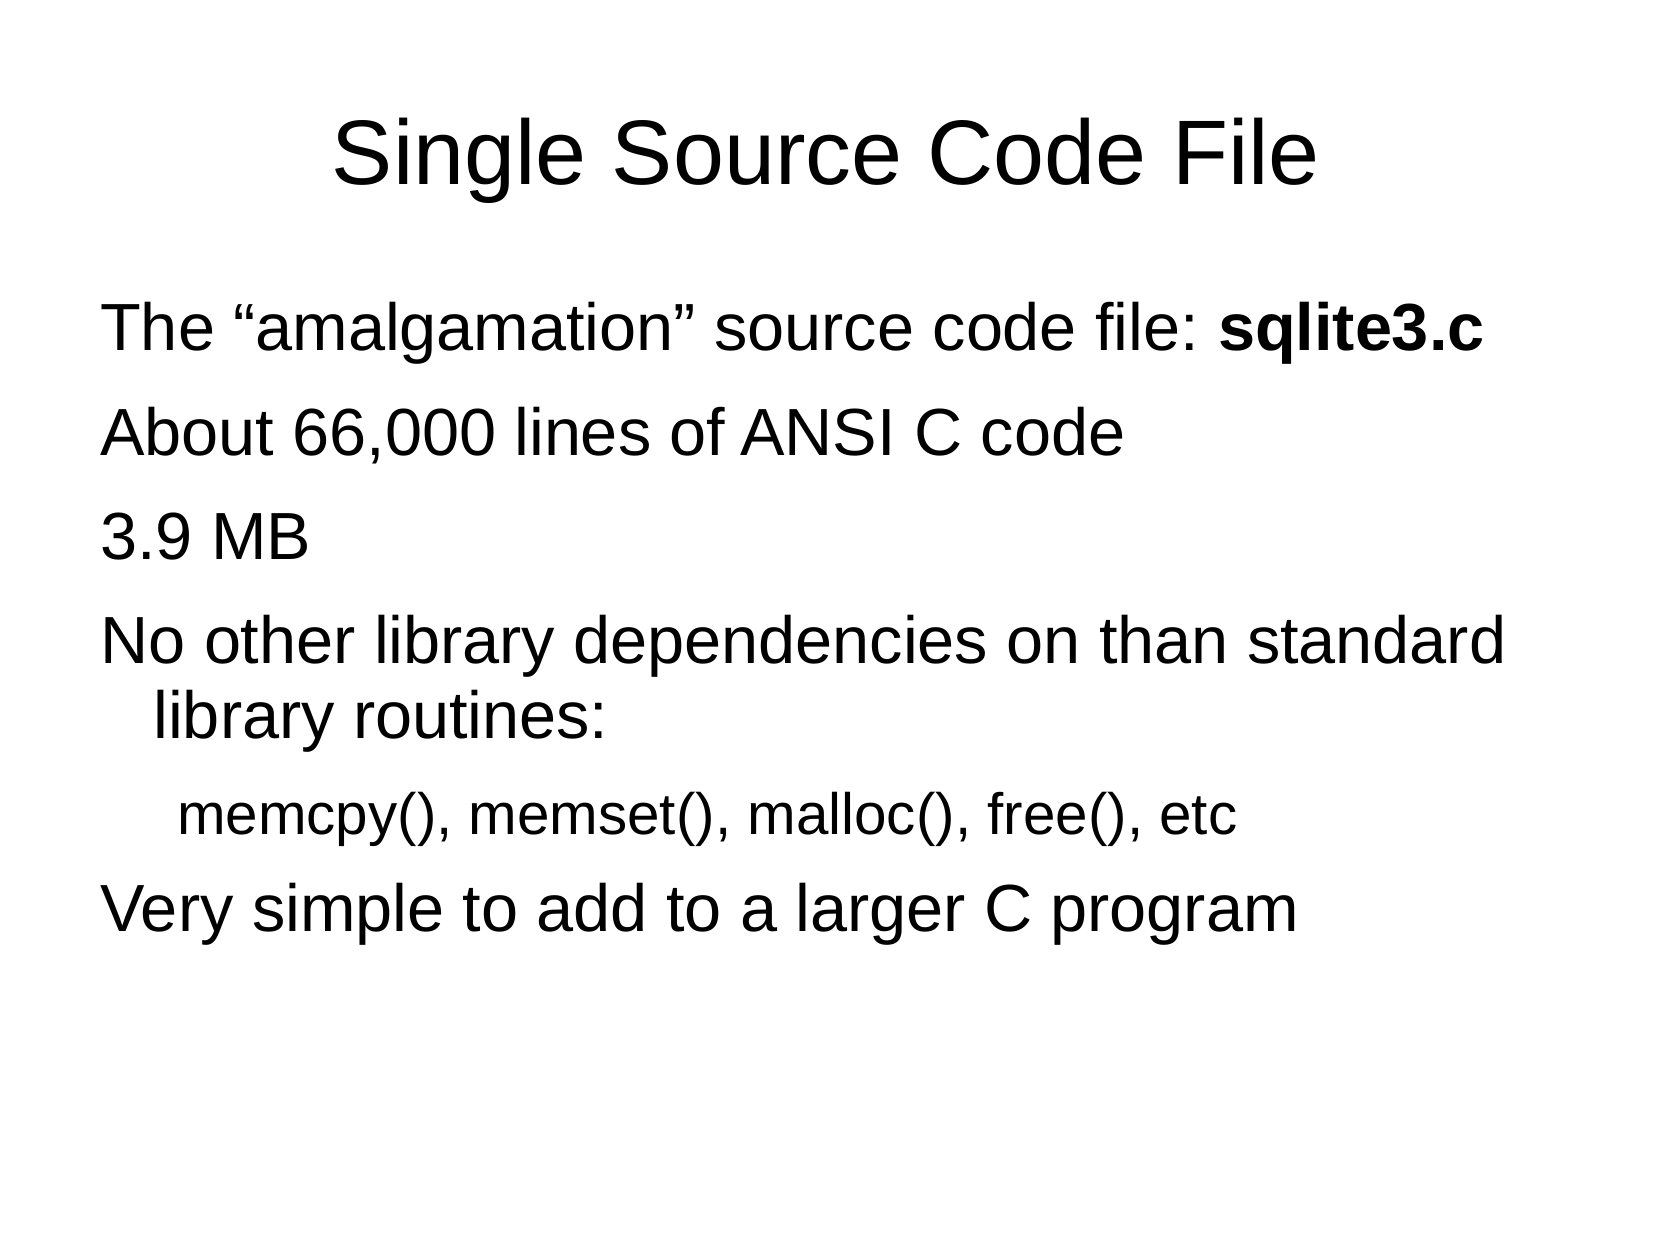

# Single Source Code File
The “amalgamation” source code file: sqlite3.c
About 66,000 lines of ANSI C code
3.9 MB
No other library dependencies on than standard library routines:
memcpy(), memset(), malloc(), free(), etc
Very simple to add to a larger C program